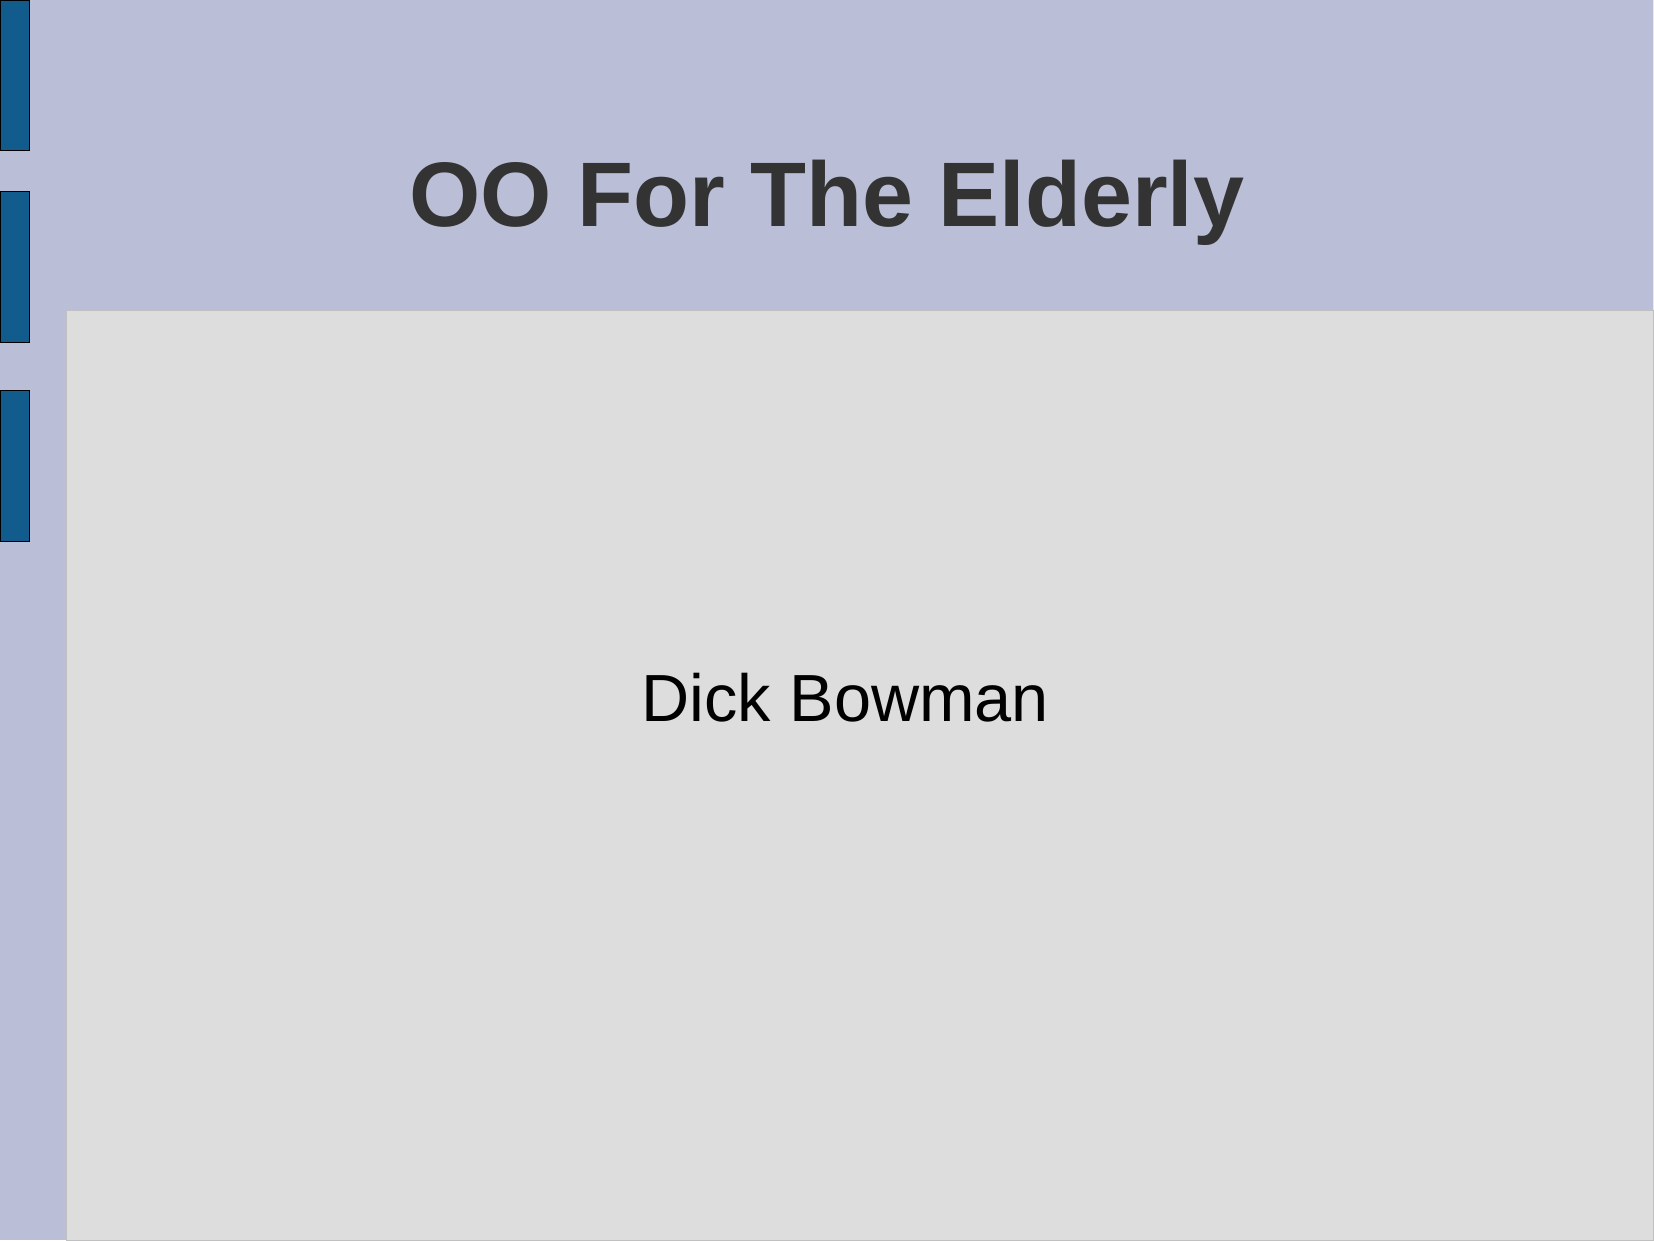

# OO For The Elderly
Dick Bowman